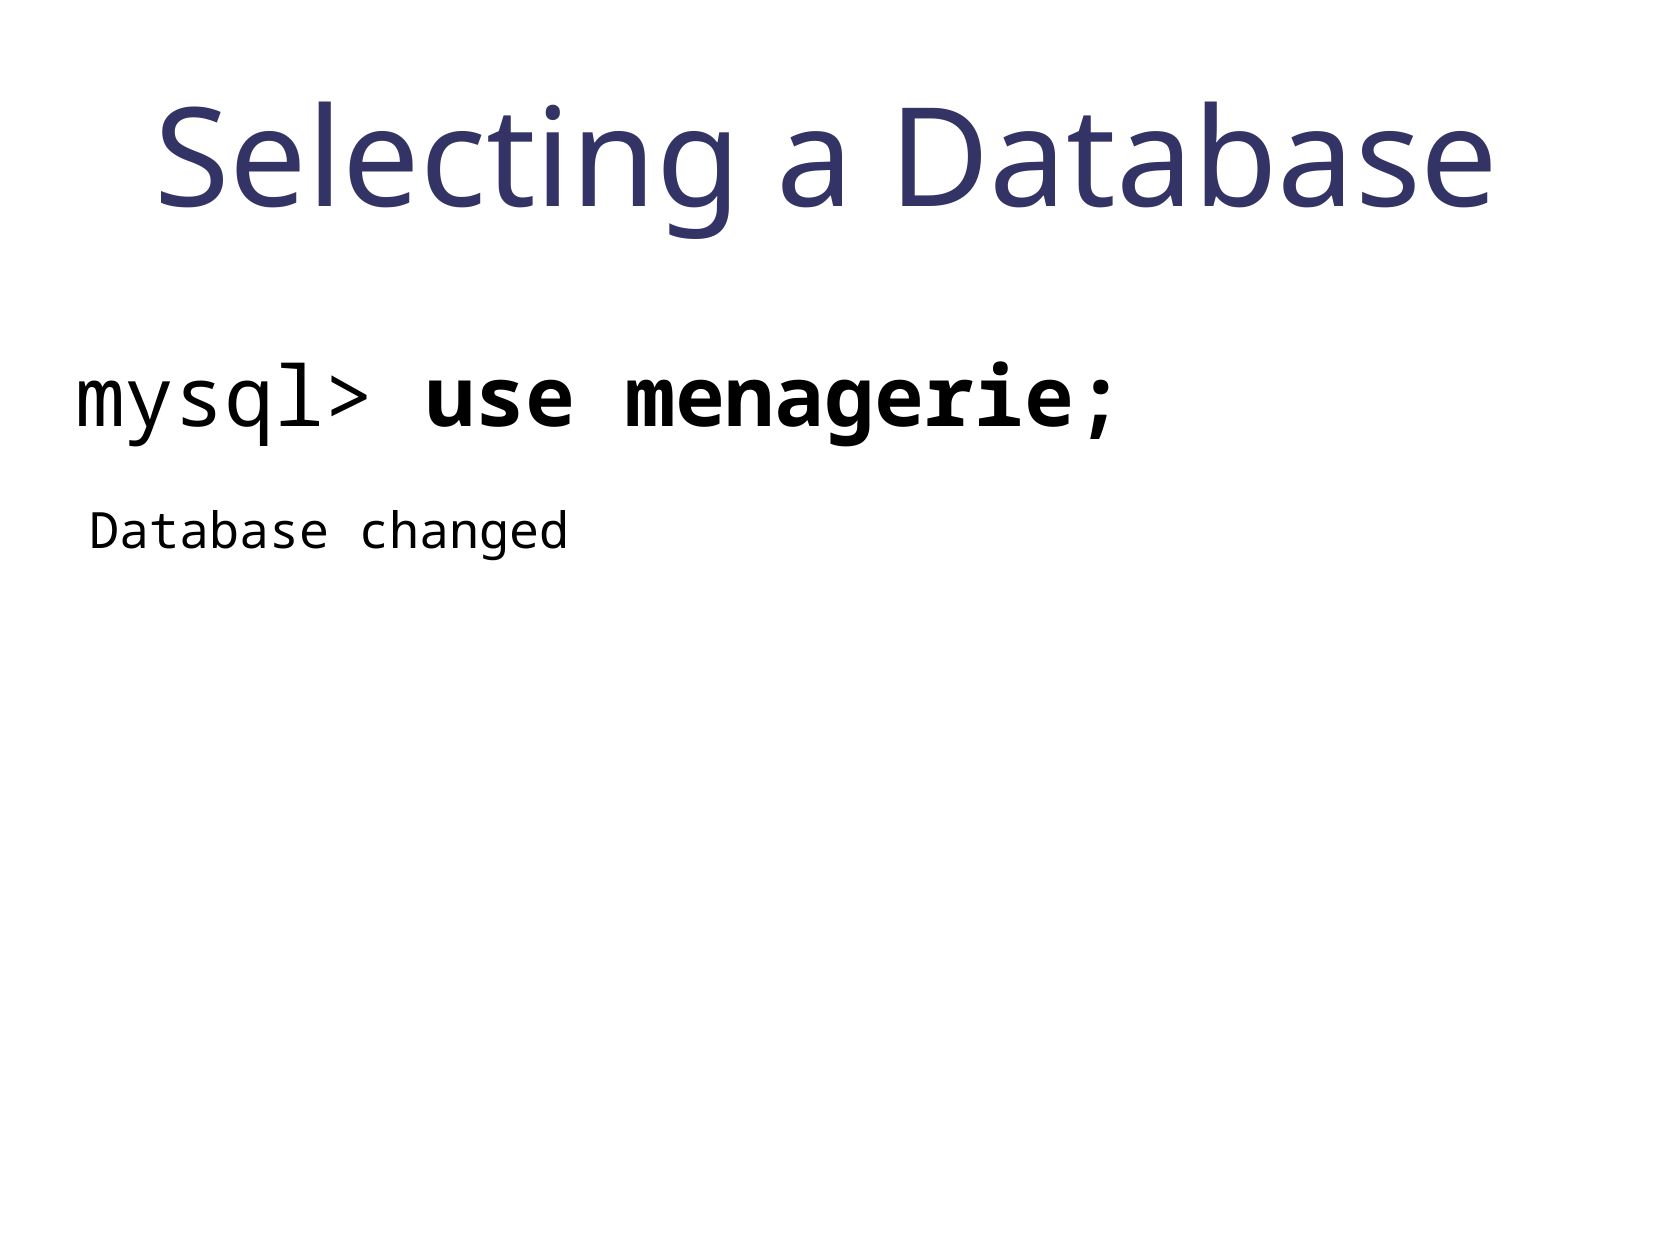

# Selecting a Database
mysql> use menagerie;
Database changed